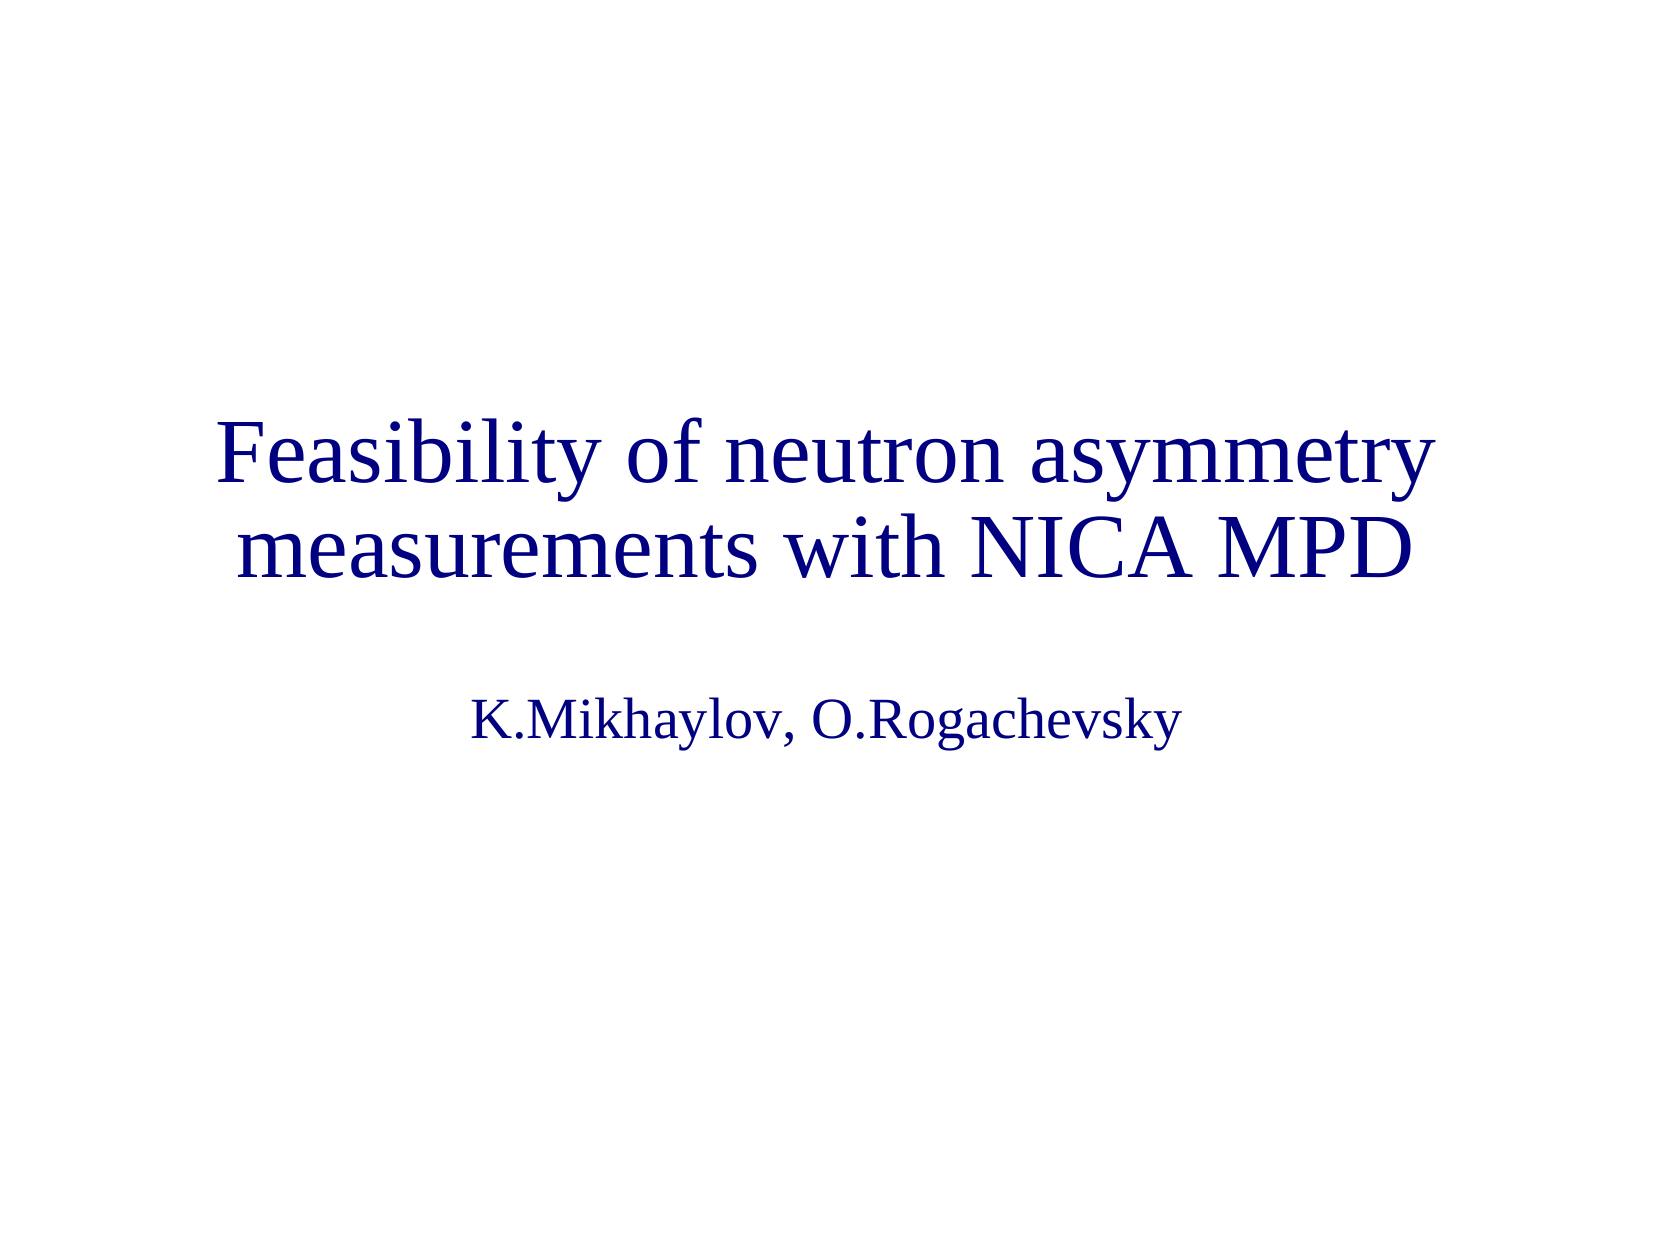

# Feasibility of neutron asymmetry measurements with NICA MPD K.Mikhaylov, O.Rogachevsky